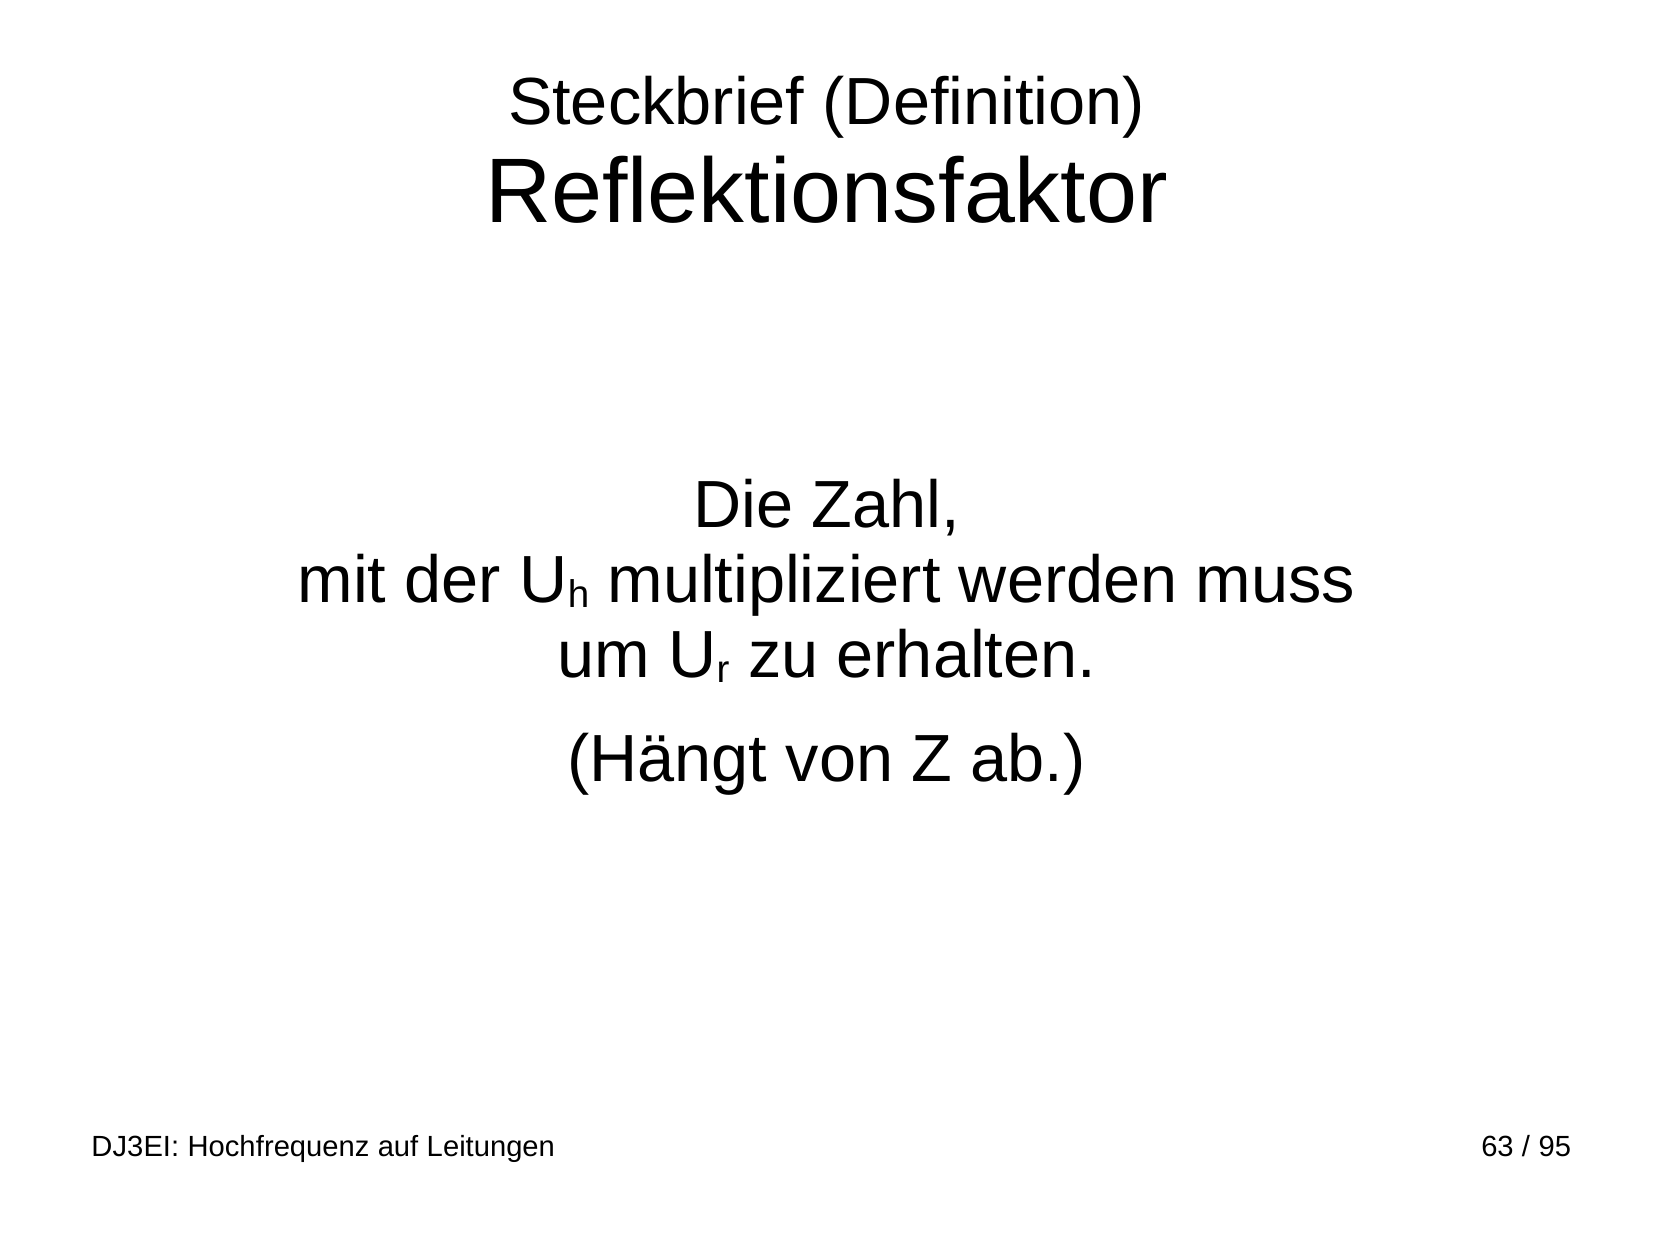

# Steckbrief (Definition) Reflektionsfaktor
Die Zahl,
mit der Uh multipliziert werden muss
um Ur zu erhalten.
(Hängt von Z ab.)